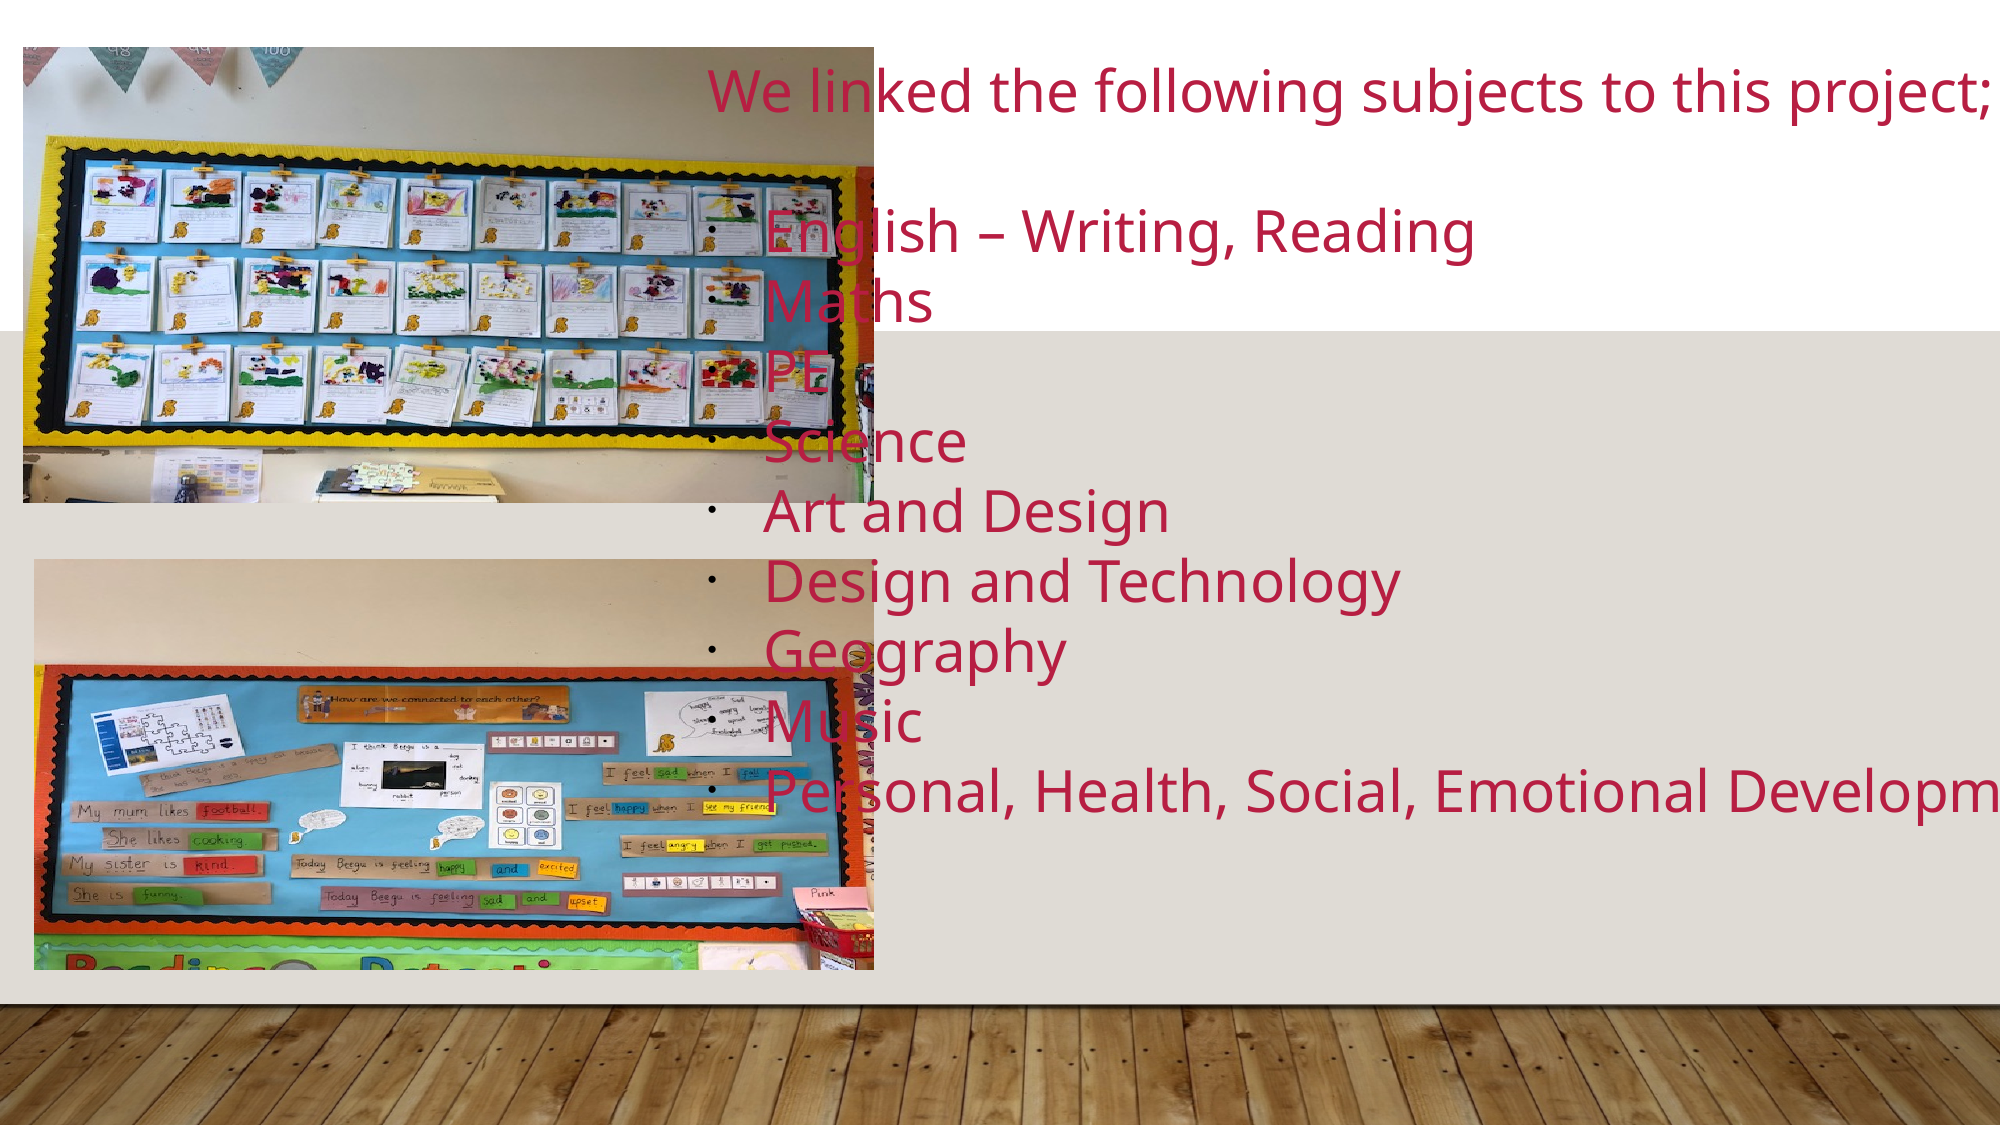

We linked the following subjects to this project;
English – Writing, Reading
Maths
PE
Science
Art and Design
Design and Technology
Geography
Music
Personal, Health, Social, Emotional Development